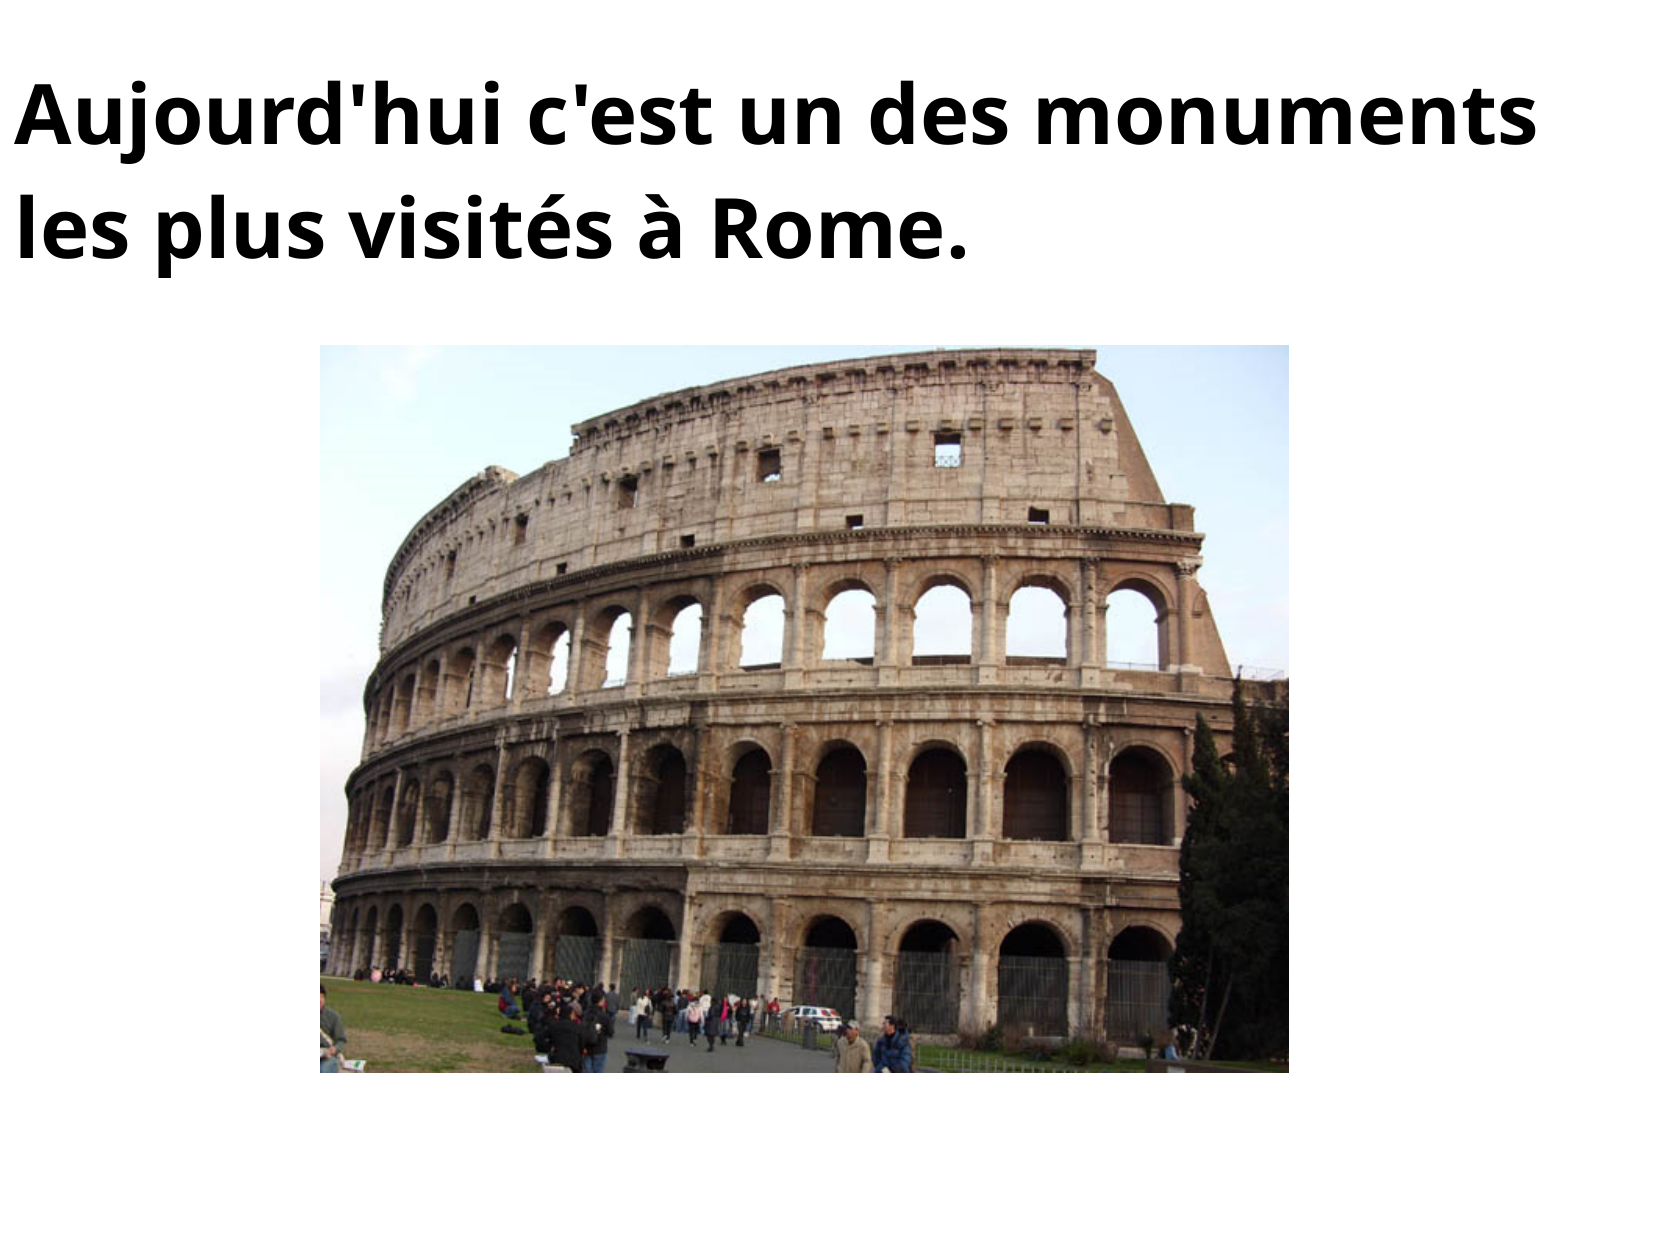

Aujourd'hui c'est un des monuments les plus visités à Rome.